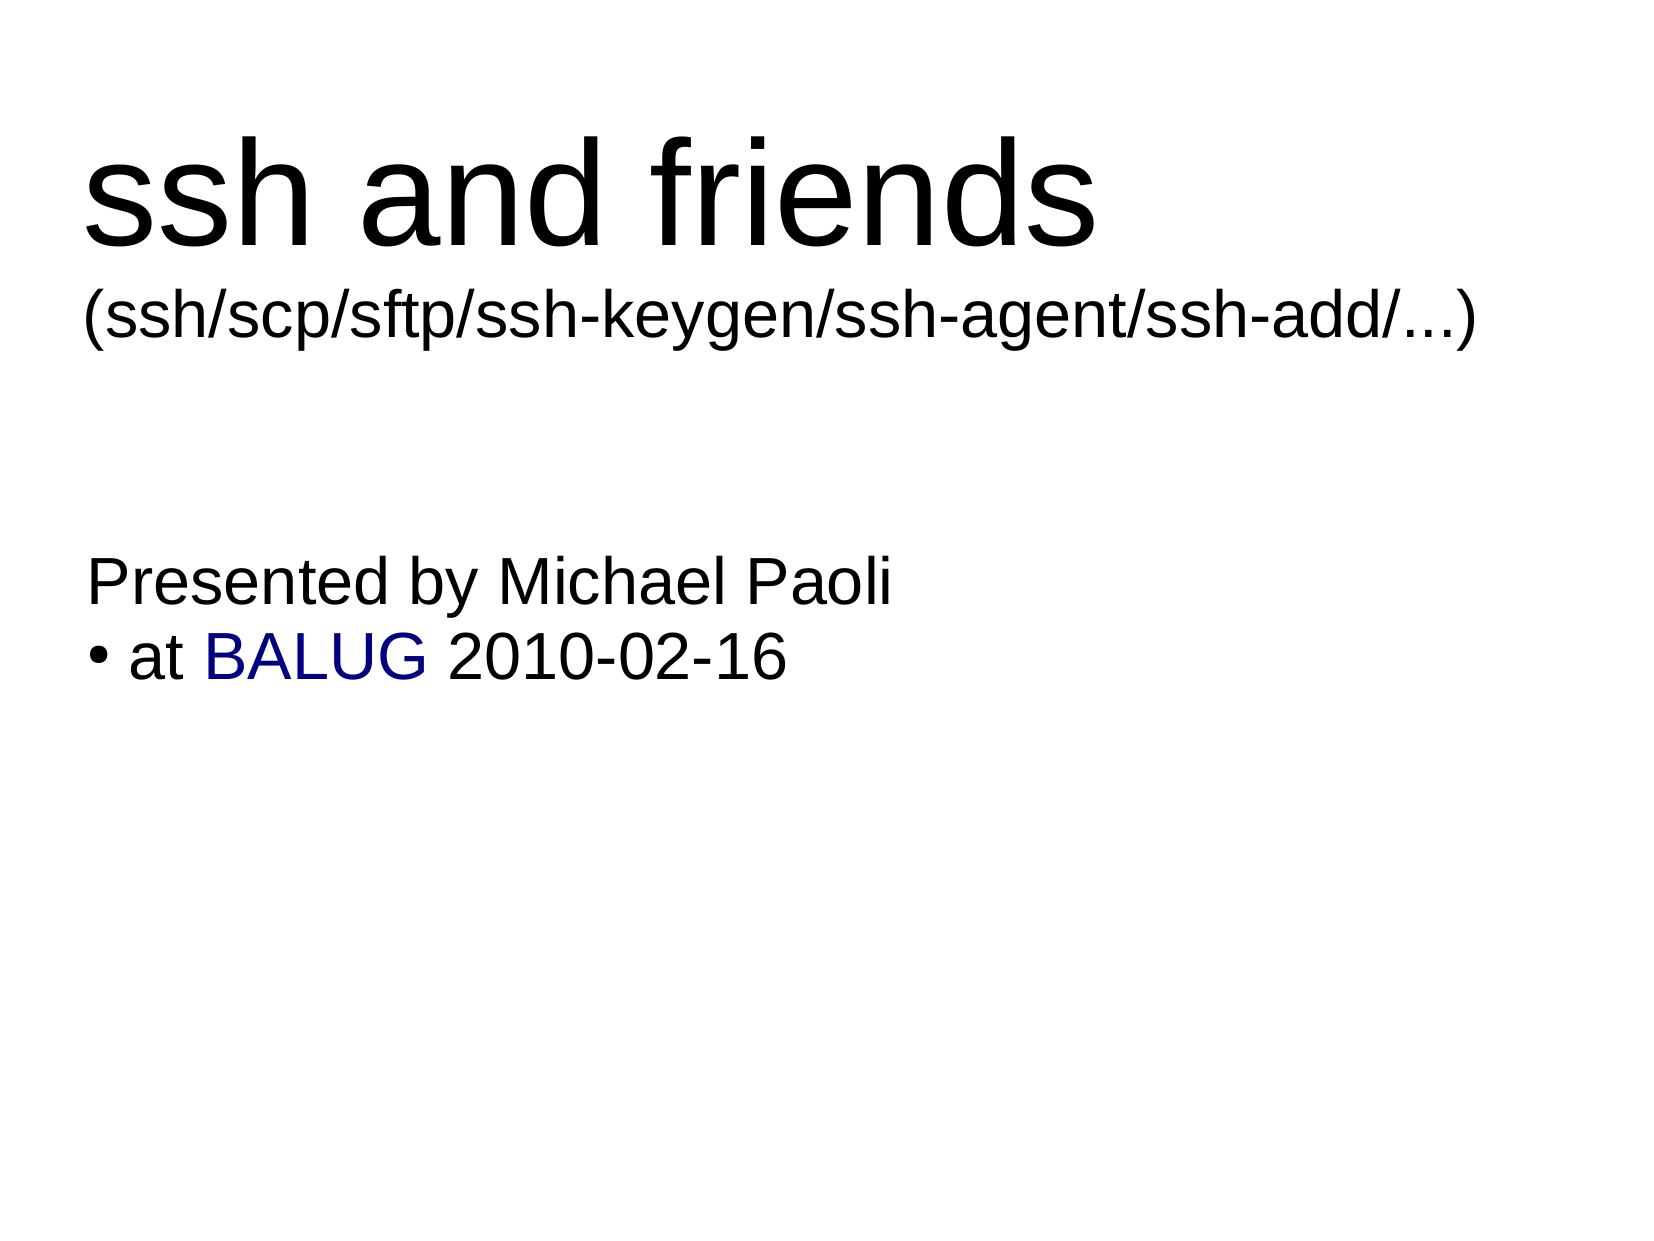

# ssh and friends (ssh/scp/sftp/ssh-keygen/ssh-agent/ssh-add/...)
Presented by Michael Paoli
 at BALUG 2010-02-16